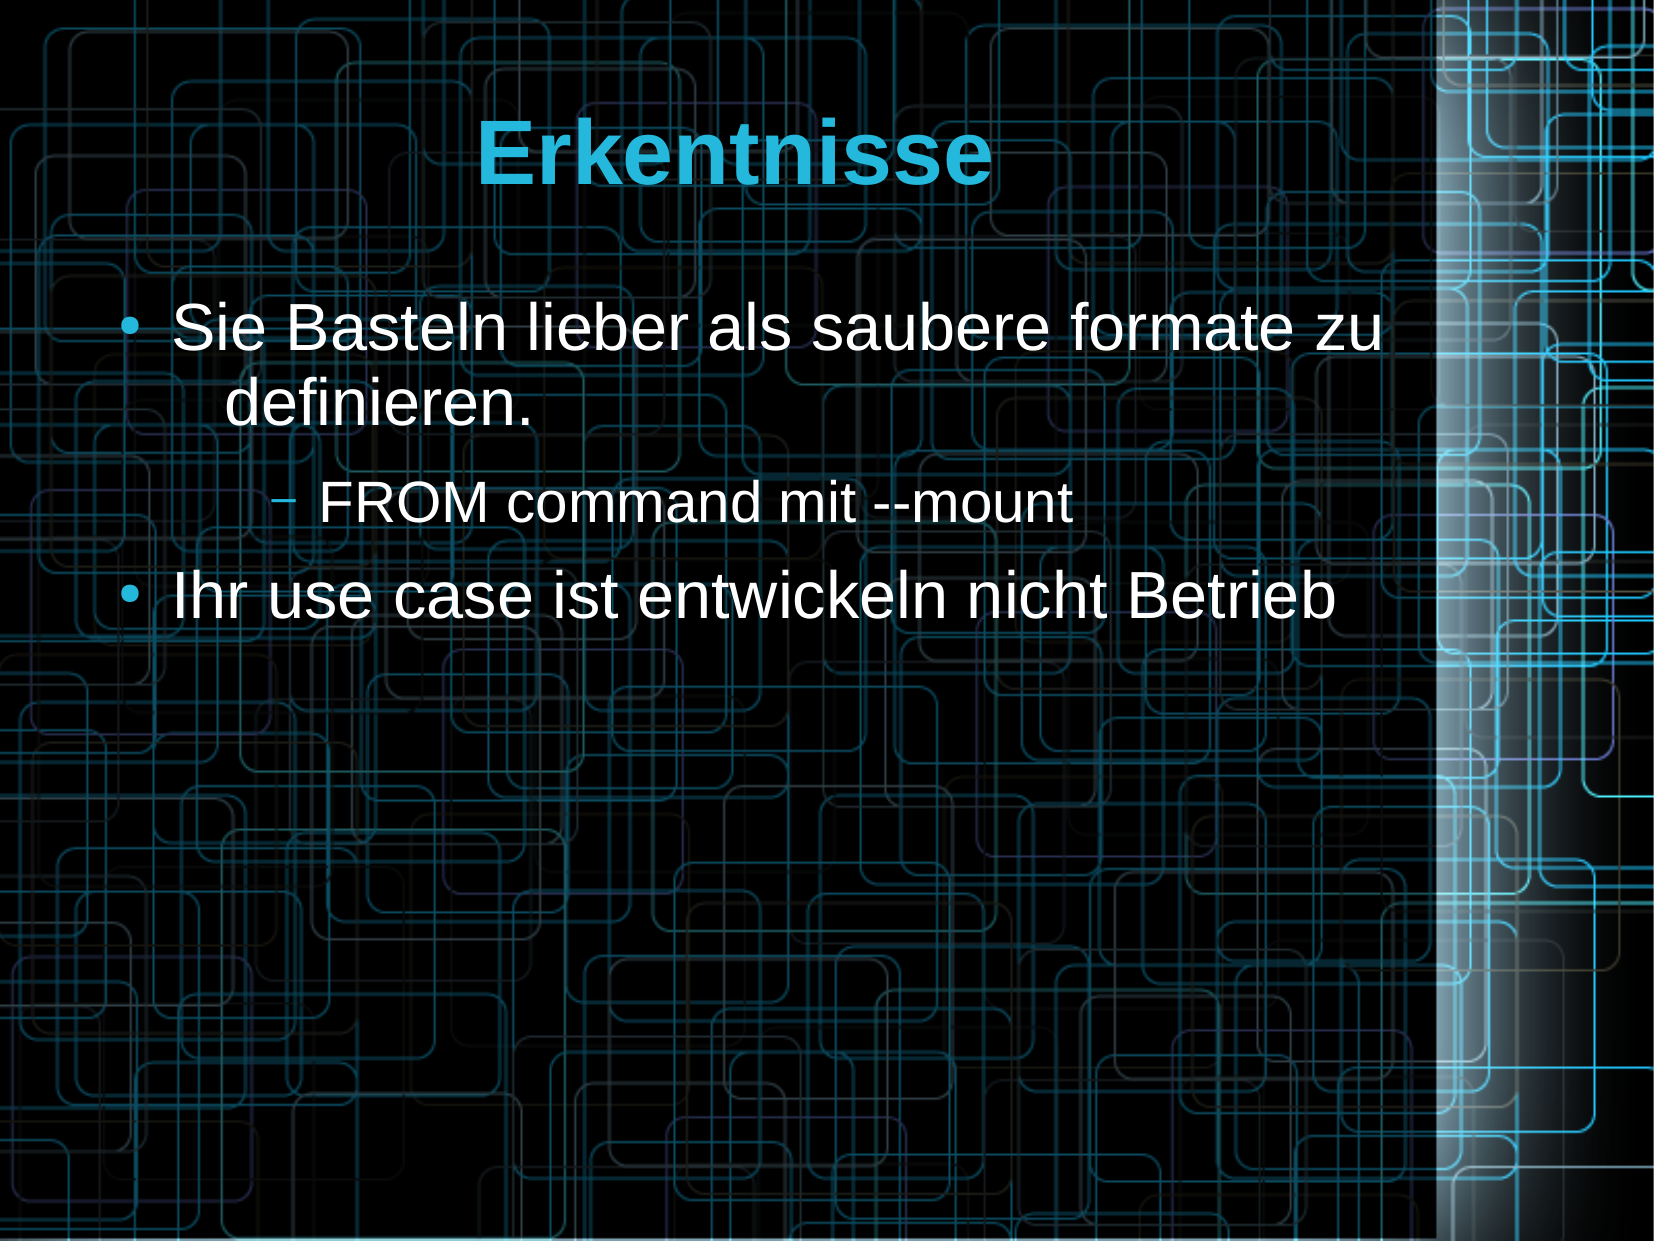

# Erkentnisse
Sie Basteln lieber als saubere formate zu definieren.
FROM command mit --mount
Ihr use case ist entwickeln nicht Betrieb